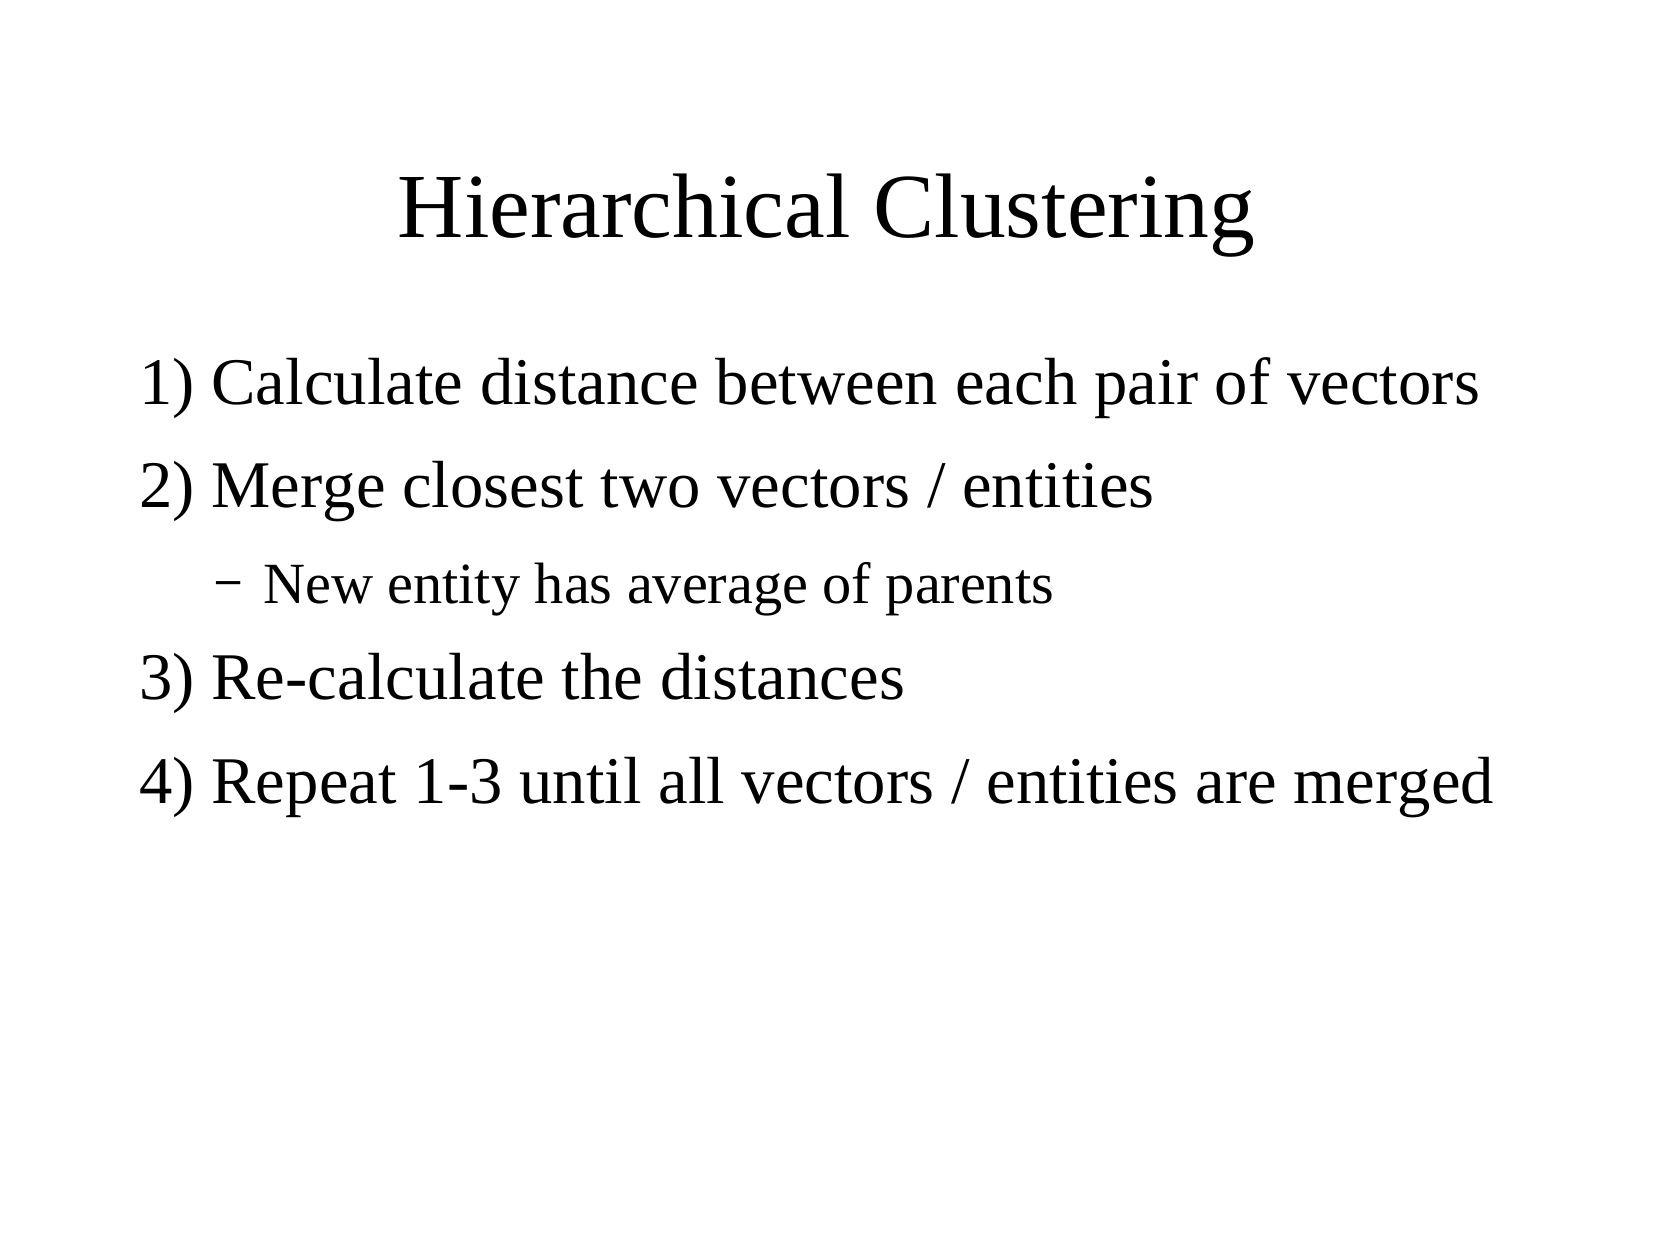

# Hierarchical Clustering
1) Calculate distance between each pair of vectors
2) Merge closest two vectors / entities
New entity has average of parents
3) Re-calculate the distances
4) Repeat 1-3 until all vectors / entities are merged